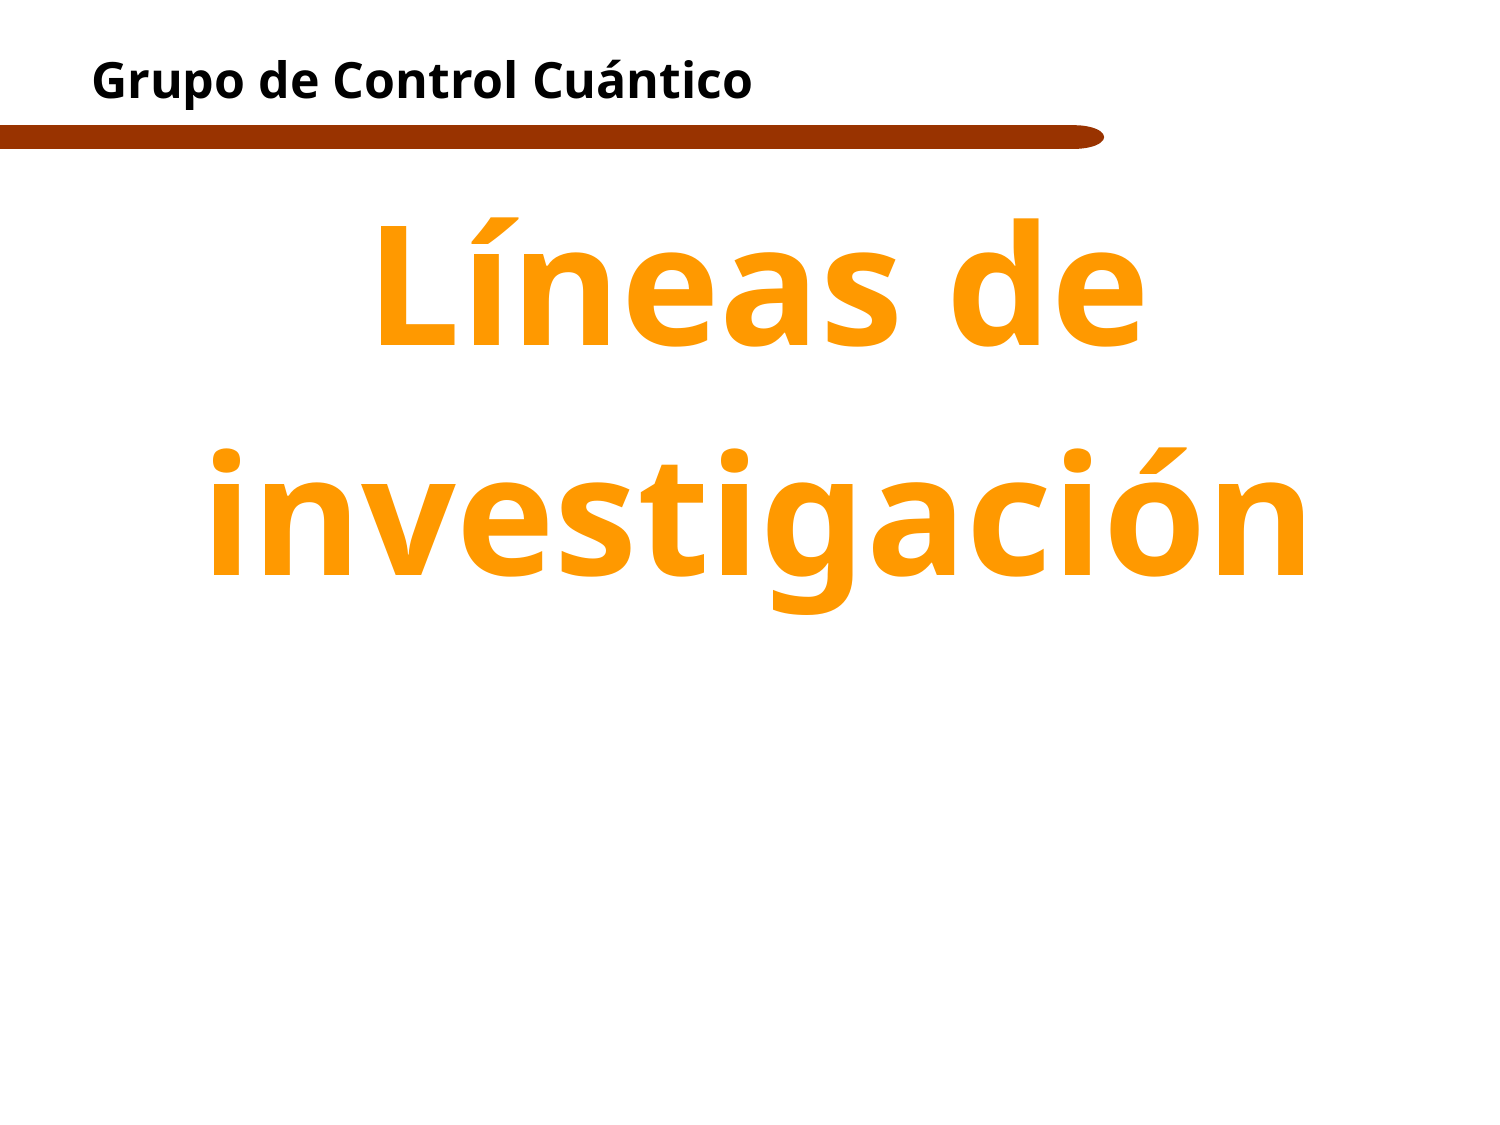

Grupo de Control Cuántico
Líneas de investigación